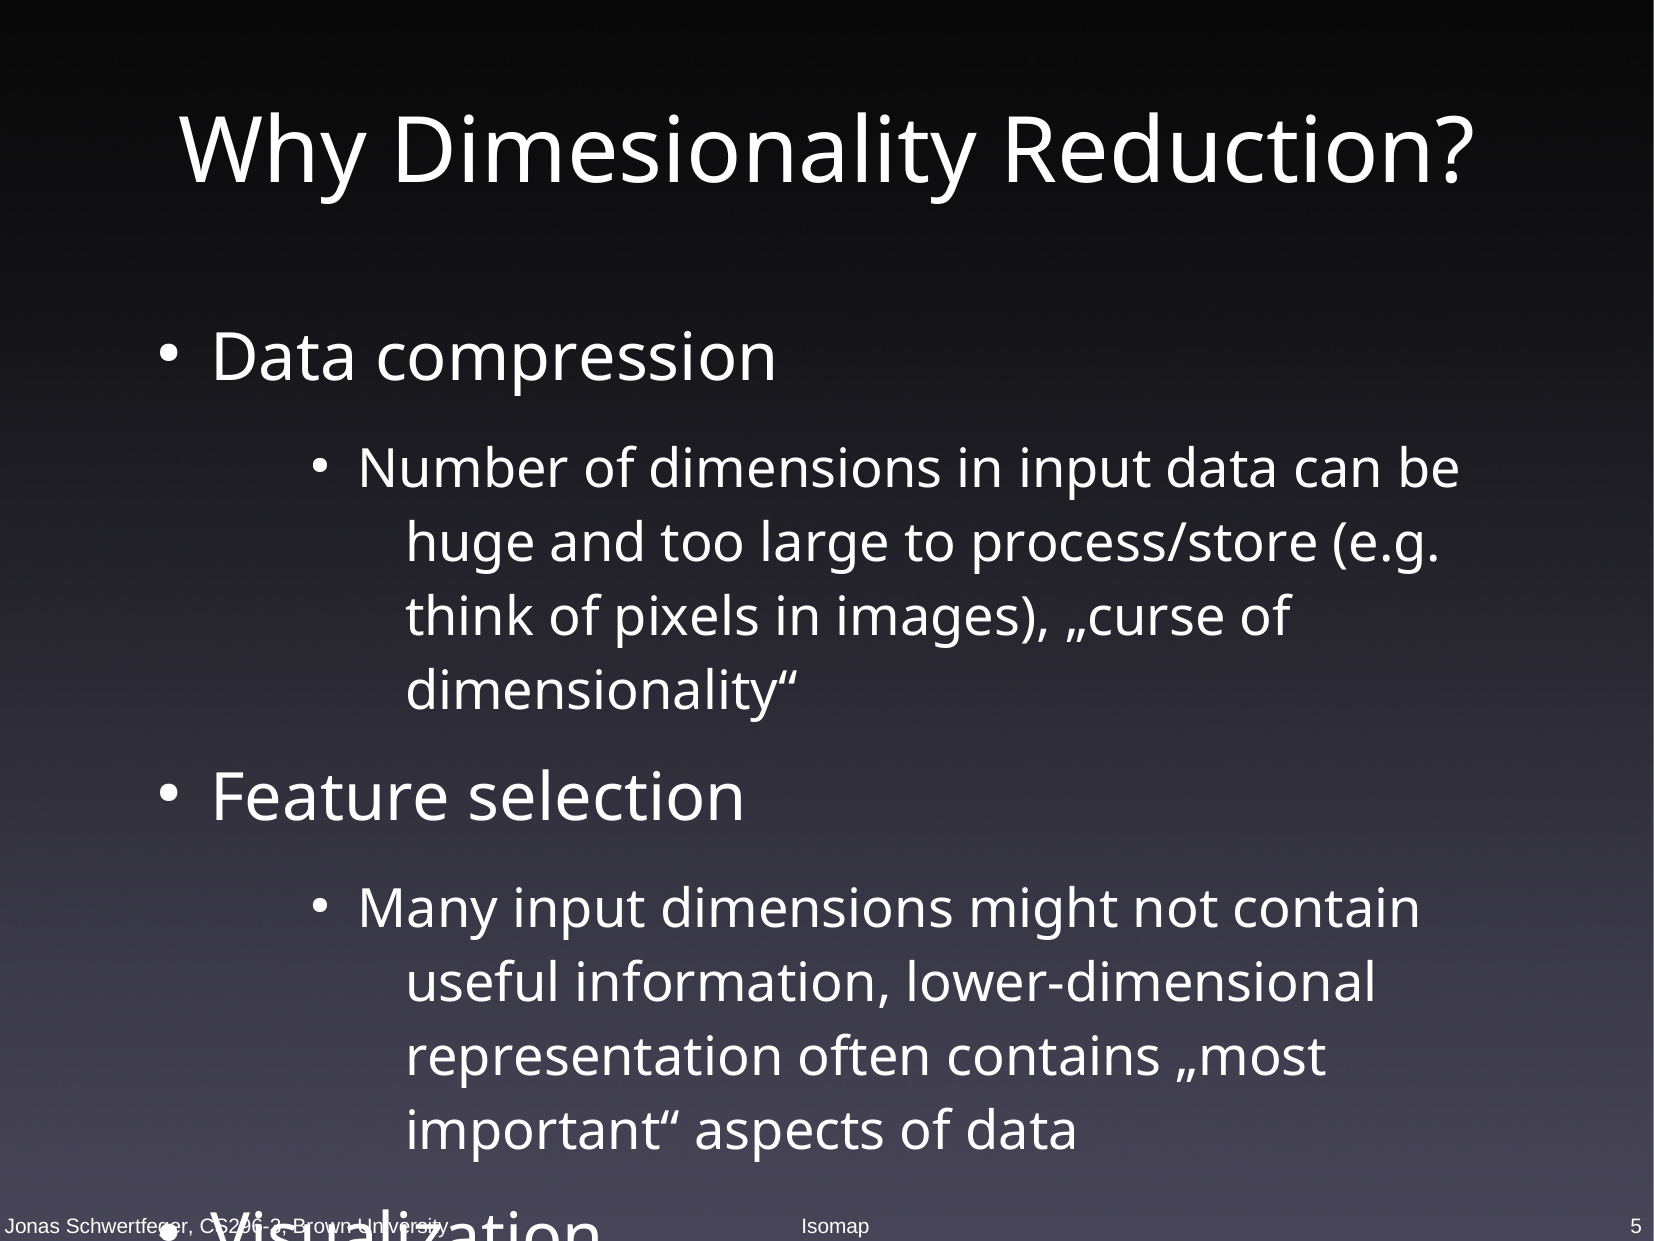

# Why Dimesionality Reduction?
Data compression
Number of dimensions in input data can be huge and too large to process/store (e.g. think of pixels in images), „curse of dimensionality“
Feature selection
Many input dimensions might not contain useful information, lower-dimensional representation often contains „most important“ aspects of data
Visualization
For visualization purposes some form of reduction of the input dimensions to 2D or 3D is often required